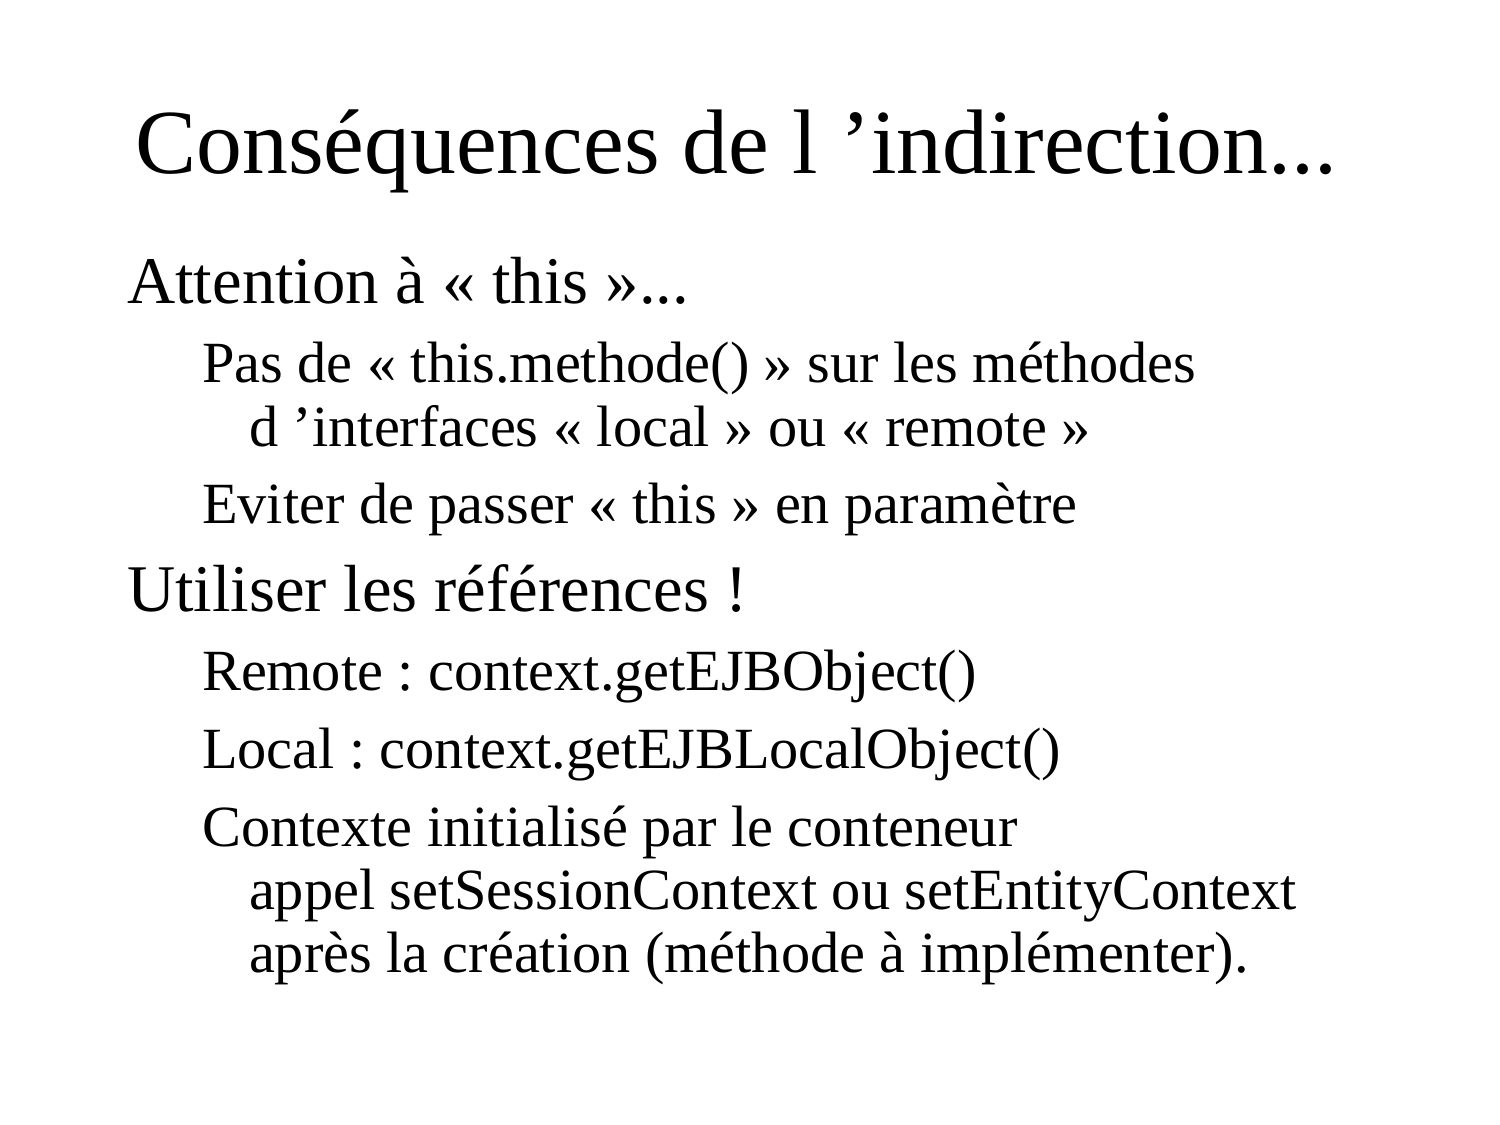

# Conséquences de l ’indirection...
Attention à « this »...
Pas de « this.methode() » sur les méthodes d ’interfaces « local » ou « remote »
Eviter de passer « this » en paramètre
Utiliser les références !
Remote : context.getEJBObject()
Local : context.getEJBLocalObject()
Contexte initialisé par le conteneur
appel setSessionContext ou setEntityContext
après la création (méthode à implémenter).